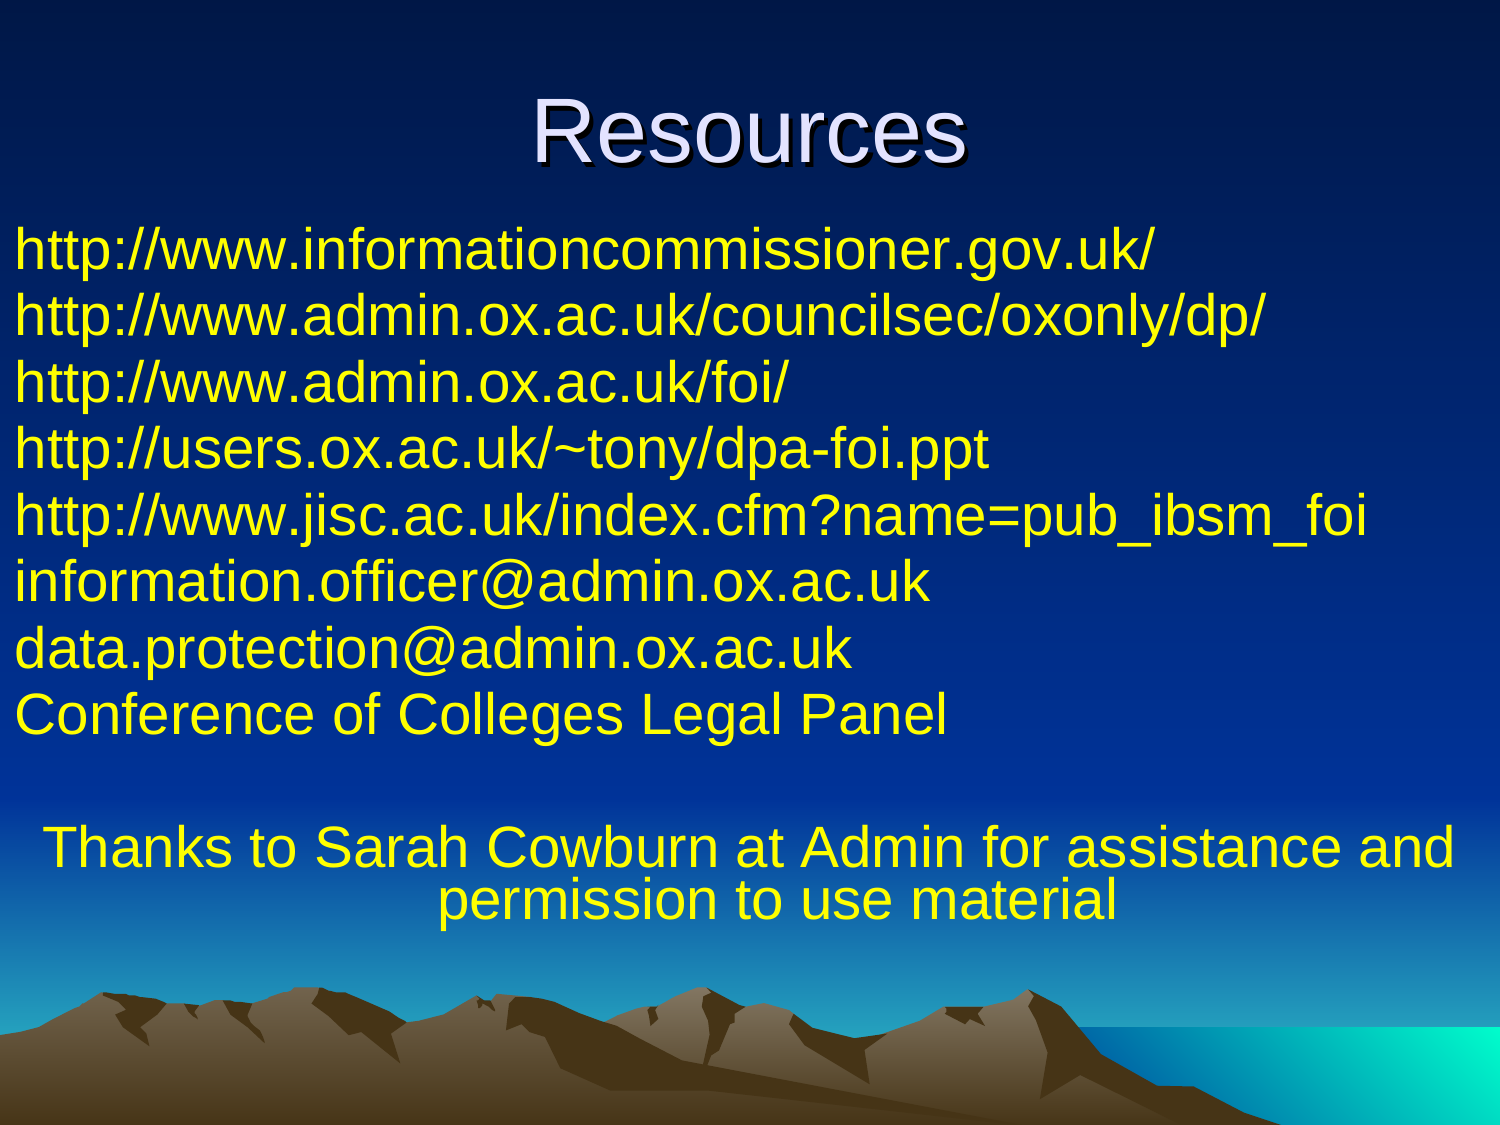

# Resources
http://www.informationcommissioner.gov.uk/
http://www.admin.ox.ac.uk/councilsec/oxonly/dp/
http://www.admin.ox.ac.uk/foi/
http://users.ox.ac.uk/~tony/dpa-foi.ppt
http://www.jisc.ac.uk/index.cfm?name=pub_ibsm_foi
information.officer@admin.ox.ac.uk
data.protection@admin.ox.ac.uk
Conference of Colleges Legal Panel
Thanks to Sarah Cowburn at Admin for assistance and permission to use material